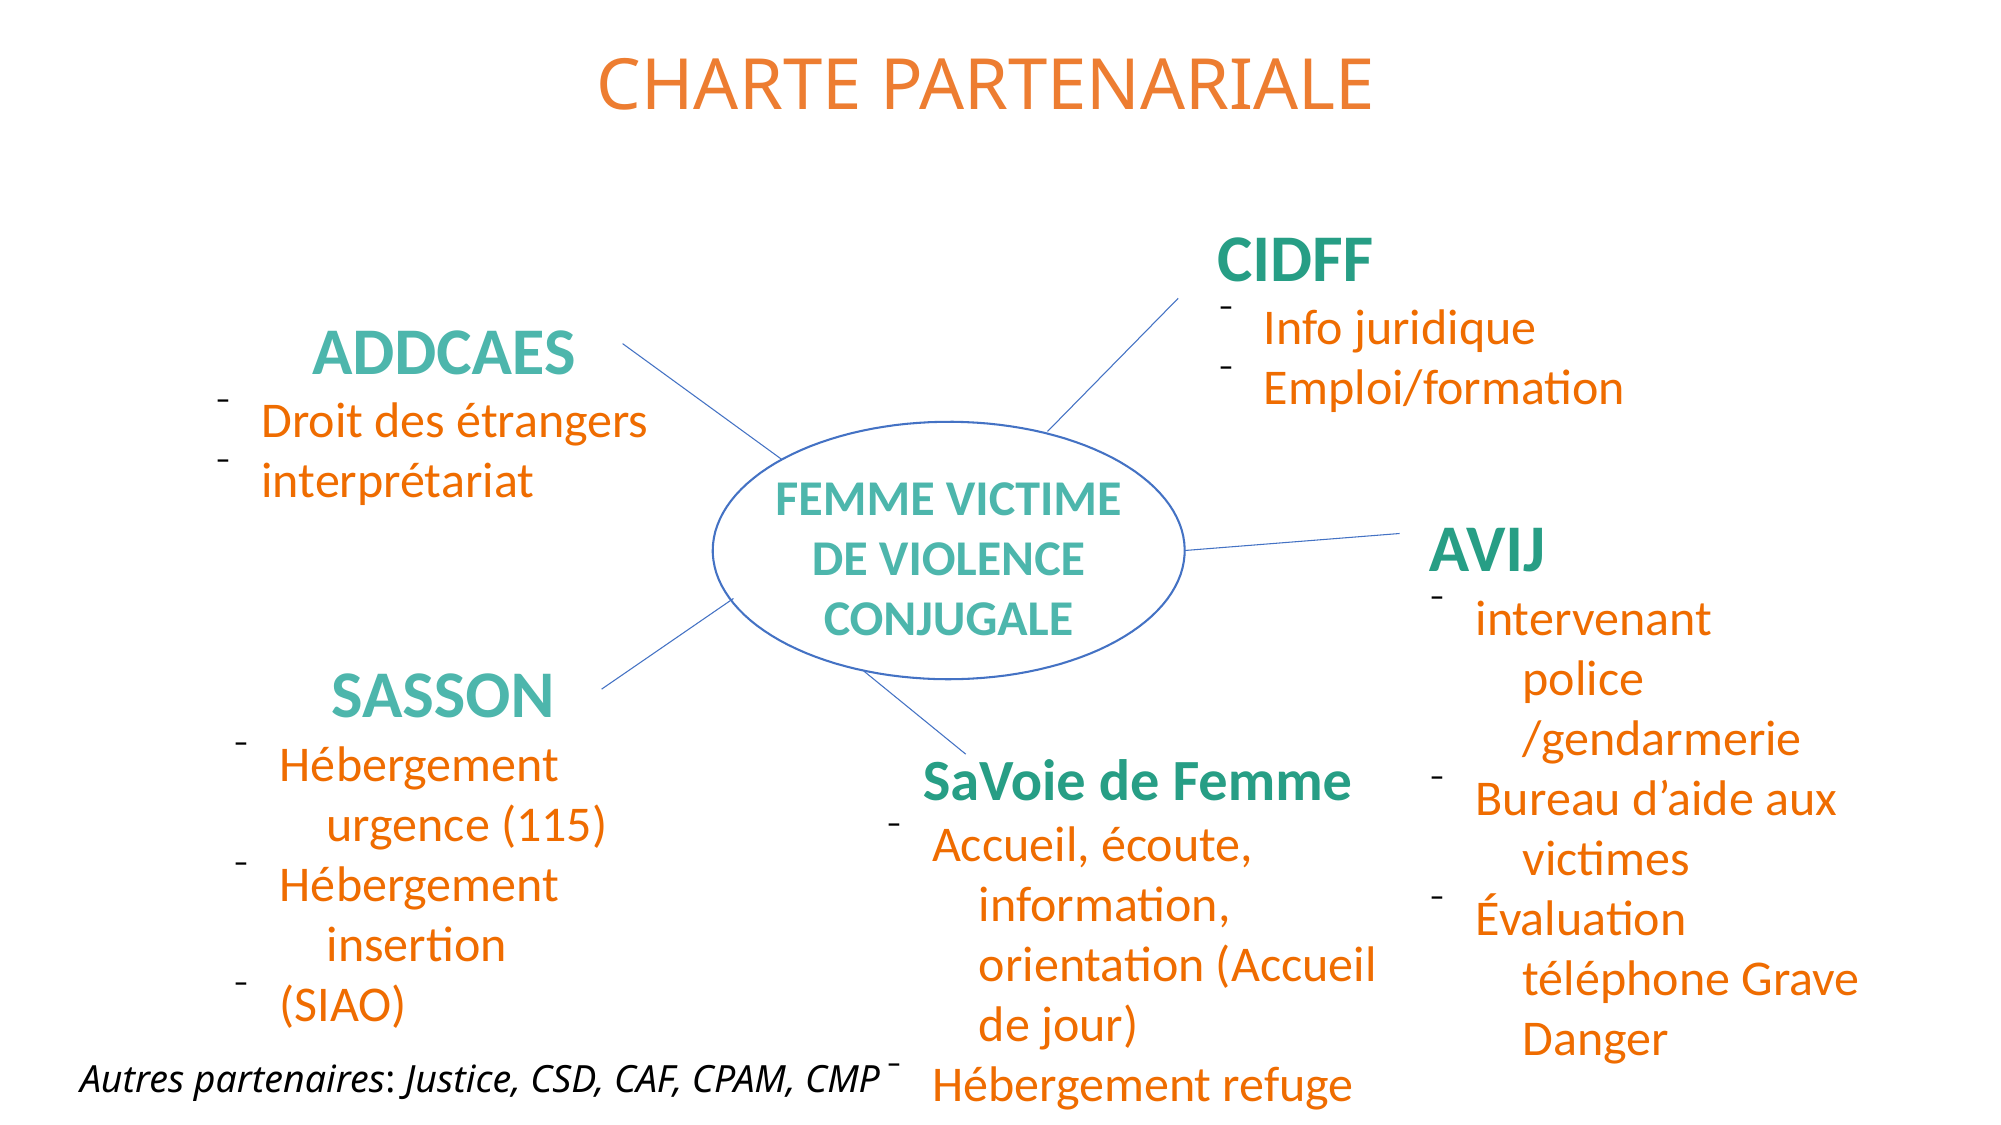

# CHARTE PARTENARIALE
CIDFF
Info juridique
Emploi/formation
ADDCAES
Droit des étrangers
interprétariat
FEMME VICTIME DE VIOLENCE CONJUGALE
AVIJ
intervenant police /gendarmerie
Bureau d’aide aux victimes
Évaluation téléphone Grave Danger
SASSON
Hébergement urgence (115)
Hébergement insertion
(SIAO)
SaVoie de Femme
Accueil, écoute, information, orientation (Accueil de jour)
Hébergement refuge
Autres partenaires: Justice, CSD, CAF, CPAM, CMP